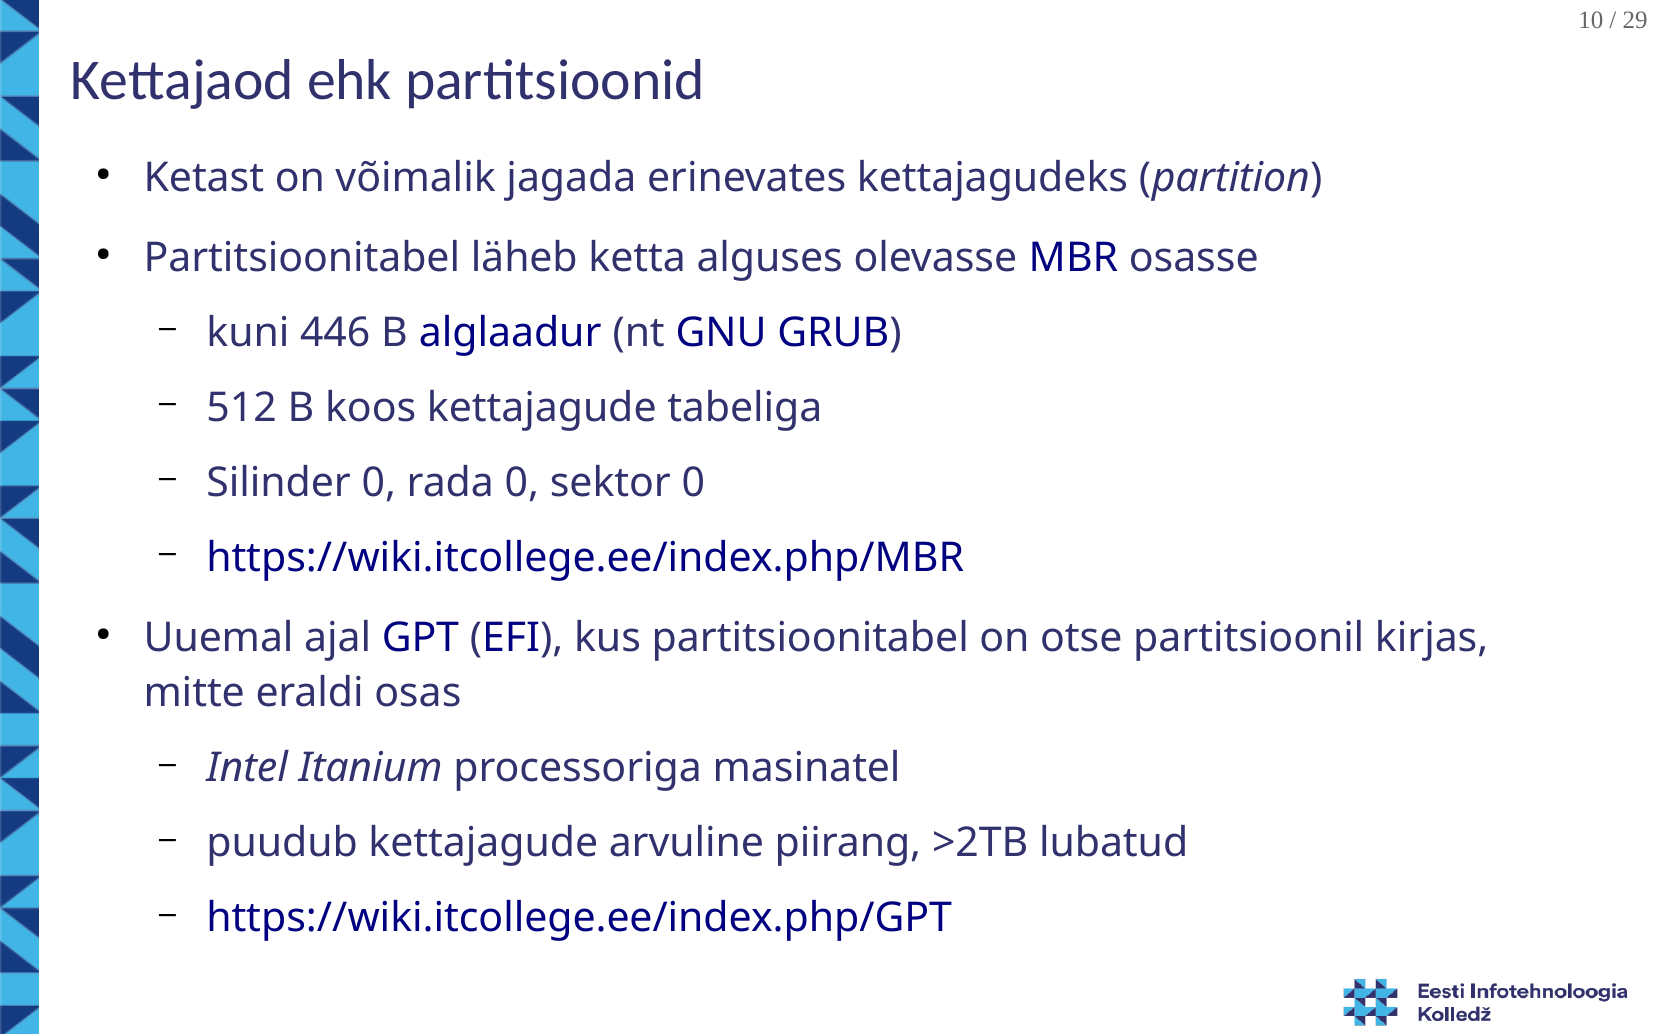

# Kettajaod ehk partitsioonid
Ketast on võimalik jagada erinevates kettajagudeks (partition)
Partitsioonitabel läheb ketta alguses olevasse MBR osasse
kuni 446 B alglaadur (nt GNU GRUB)
512 B koos kettajagude tabeliga
Silinder 0, rada 0, sektor 0
https://wiki.itcollege.ee/index.php/MBR
Uuemal ajal GPT (EFI), kus partitsioonitabel on otse partitsioonil kirjas, mitte eraldi osas
Intel Itanium processoriga masinatel
puudub kettajagude arvuline piirang, >2TB lubatud
https://wiki.itcollege.ee/index.php/GPT